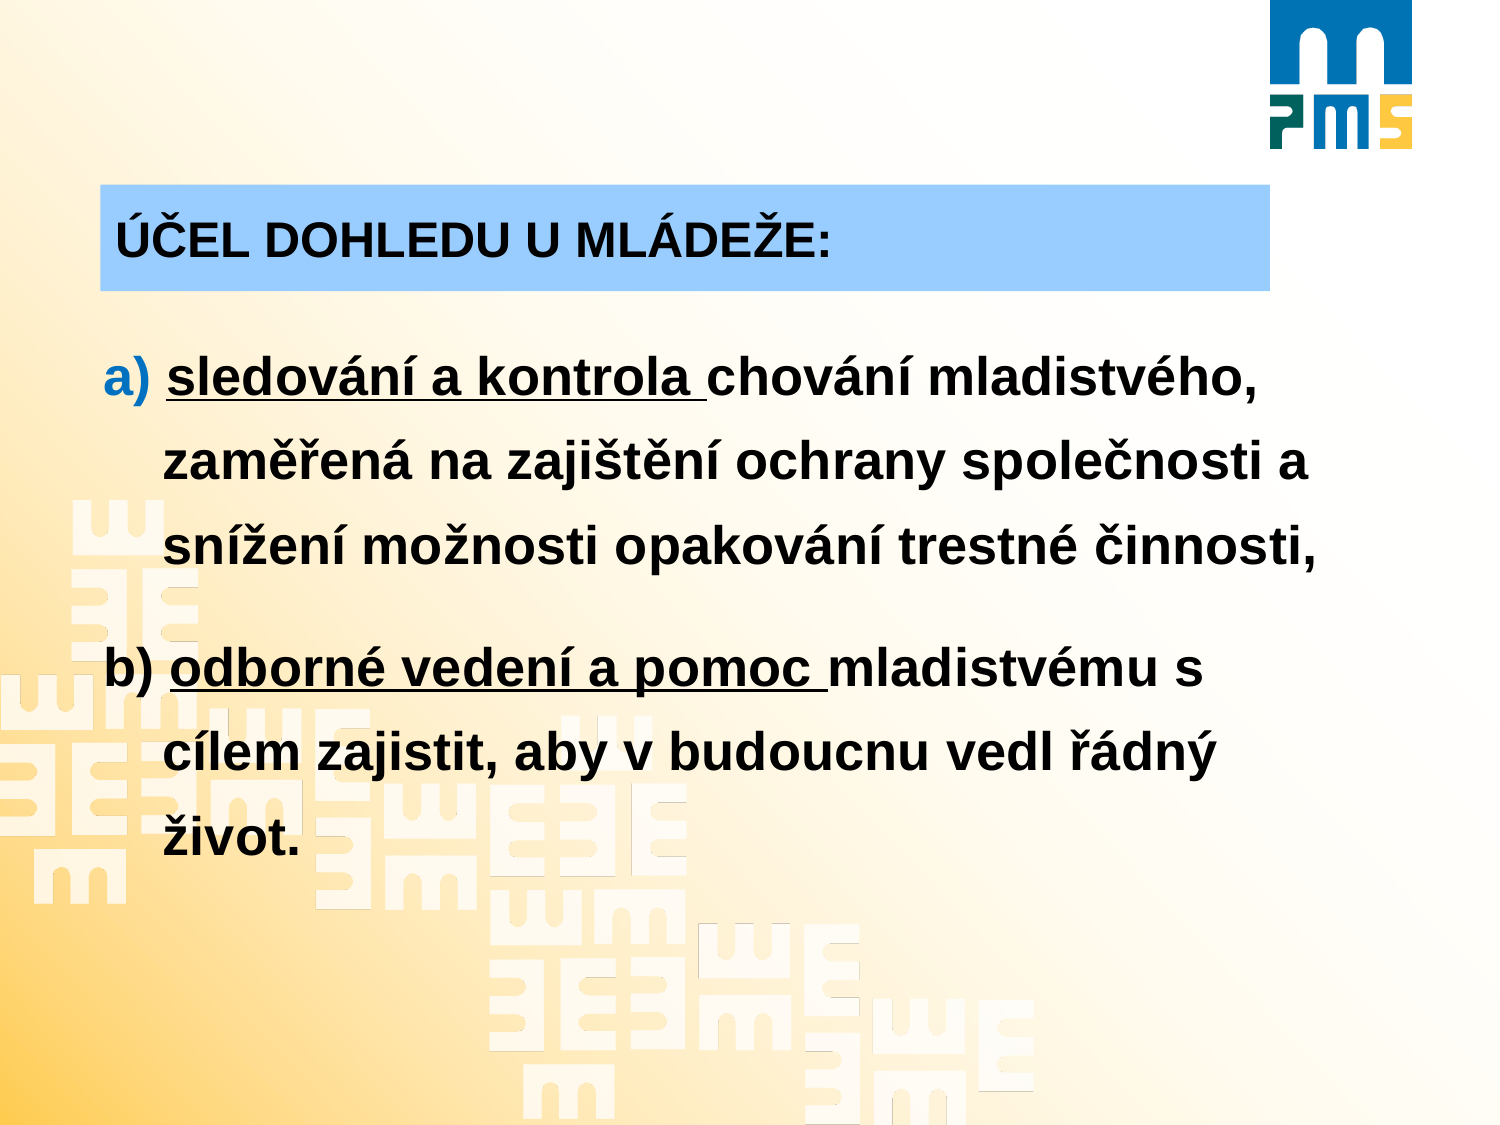

# ÚČEL DOHLEDU U MLÁDEŽE:
a) sledování a kontrola chování mladistvého, zaměřená na zajištění ochrany společnosti a snížení možnosti opakování trestné činnosti,
b) odborné vedení a pomoc mladistvému s cílem zajistit, aby v budoucnu vedl řádný život.